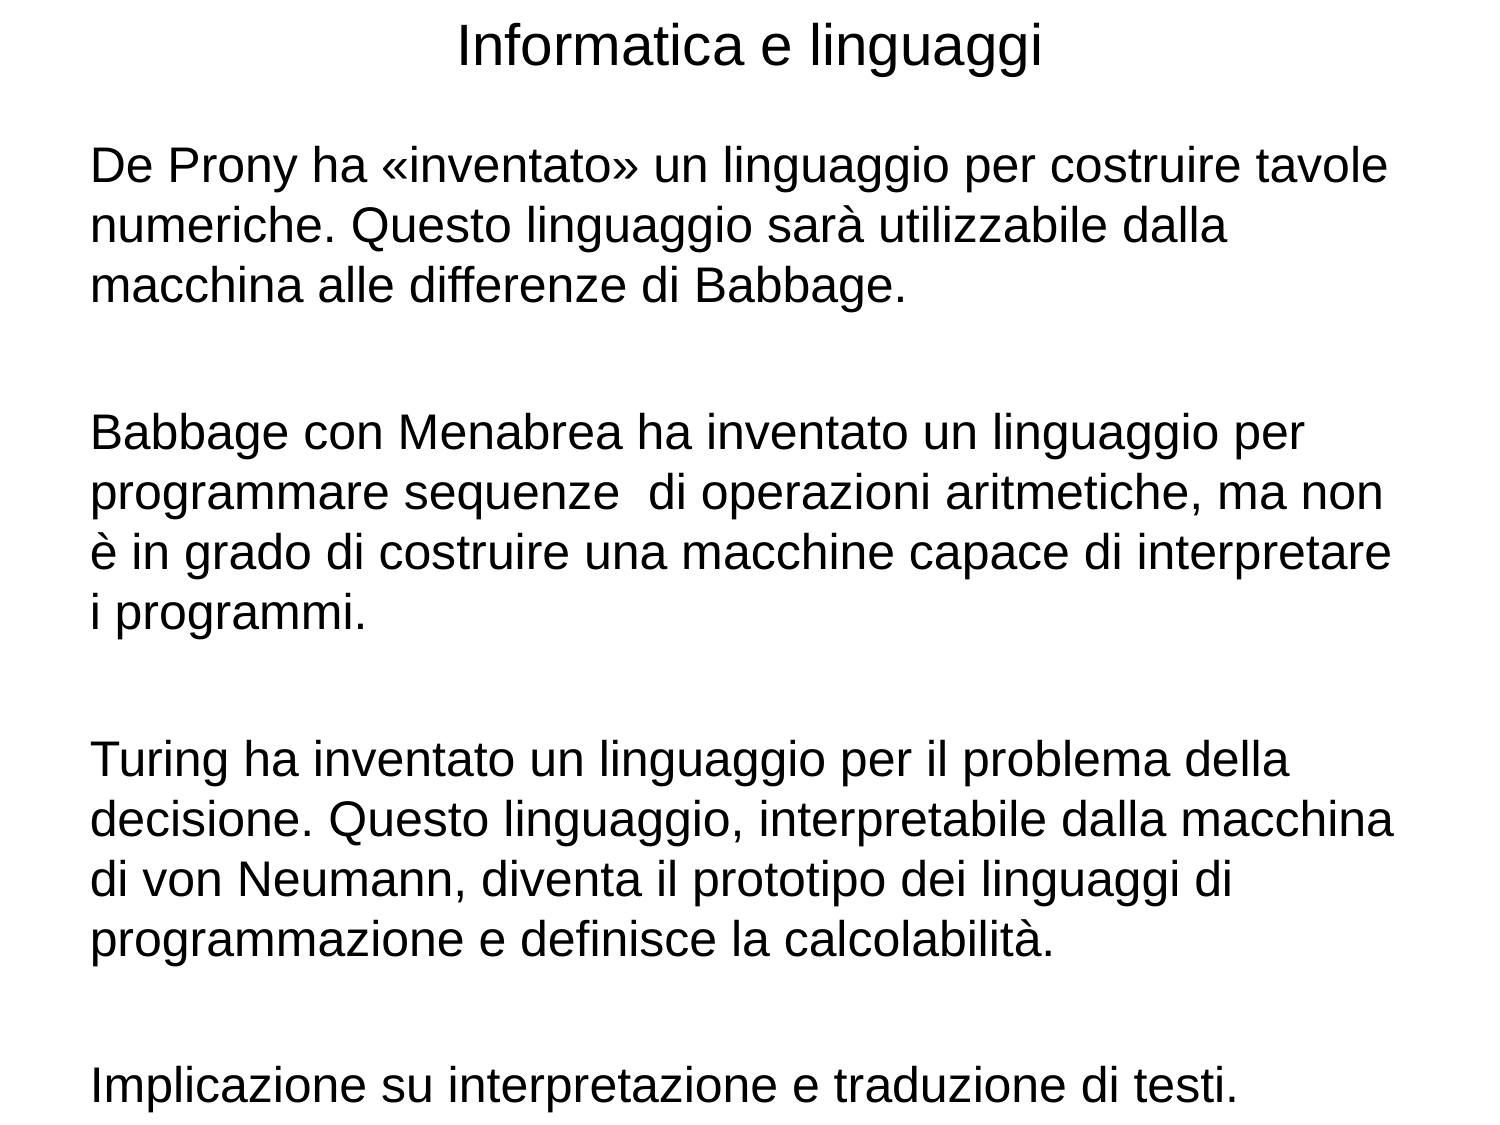

# Informatica e linguaggi
De Prony ha «inventato» un linguaggio per costruire tavole numeriche. Questo linguaggio sarà utilizzabile dalla macchina alle differenze di Babbage.
Babbage con Menabrea ha inventato un linguaggio per programmare sequenze di operazioni aritmetiche, ma non è in grado di costruire una macchine capace di interpretare i programmi.
Turing ha inventato un linguaggio per il problema della decisione. Questo linguaggio, interpretabile dalla macchina di von Neumann, diventa il prototipo dei linguaggi di programmazione e definisce la calcolabilità.
Implicazione su interpretazione e traduzione di testi.